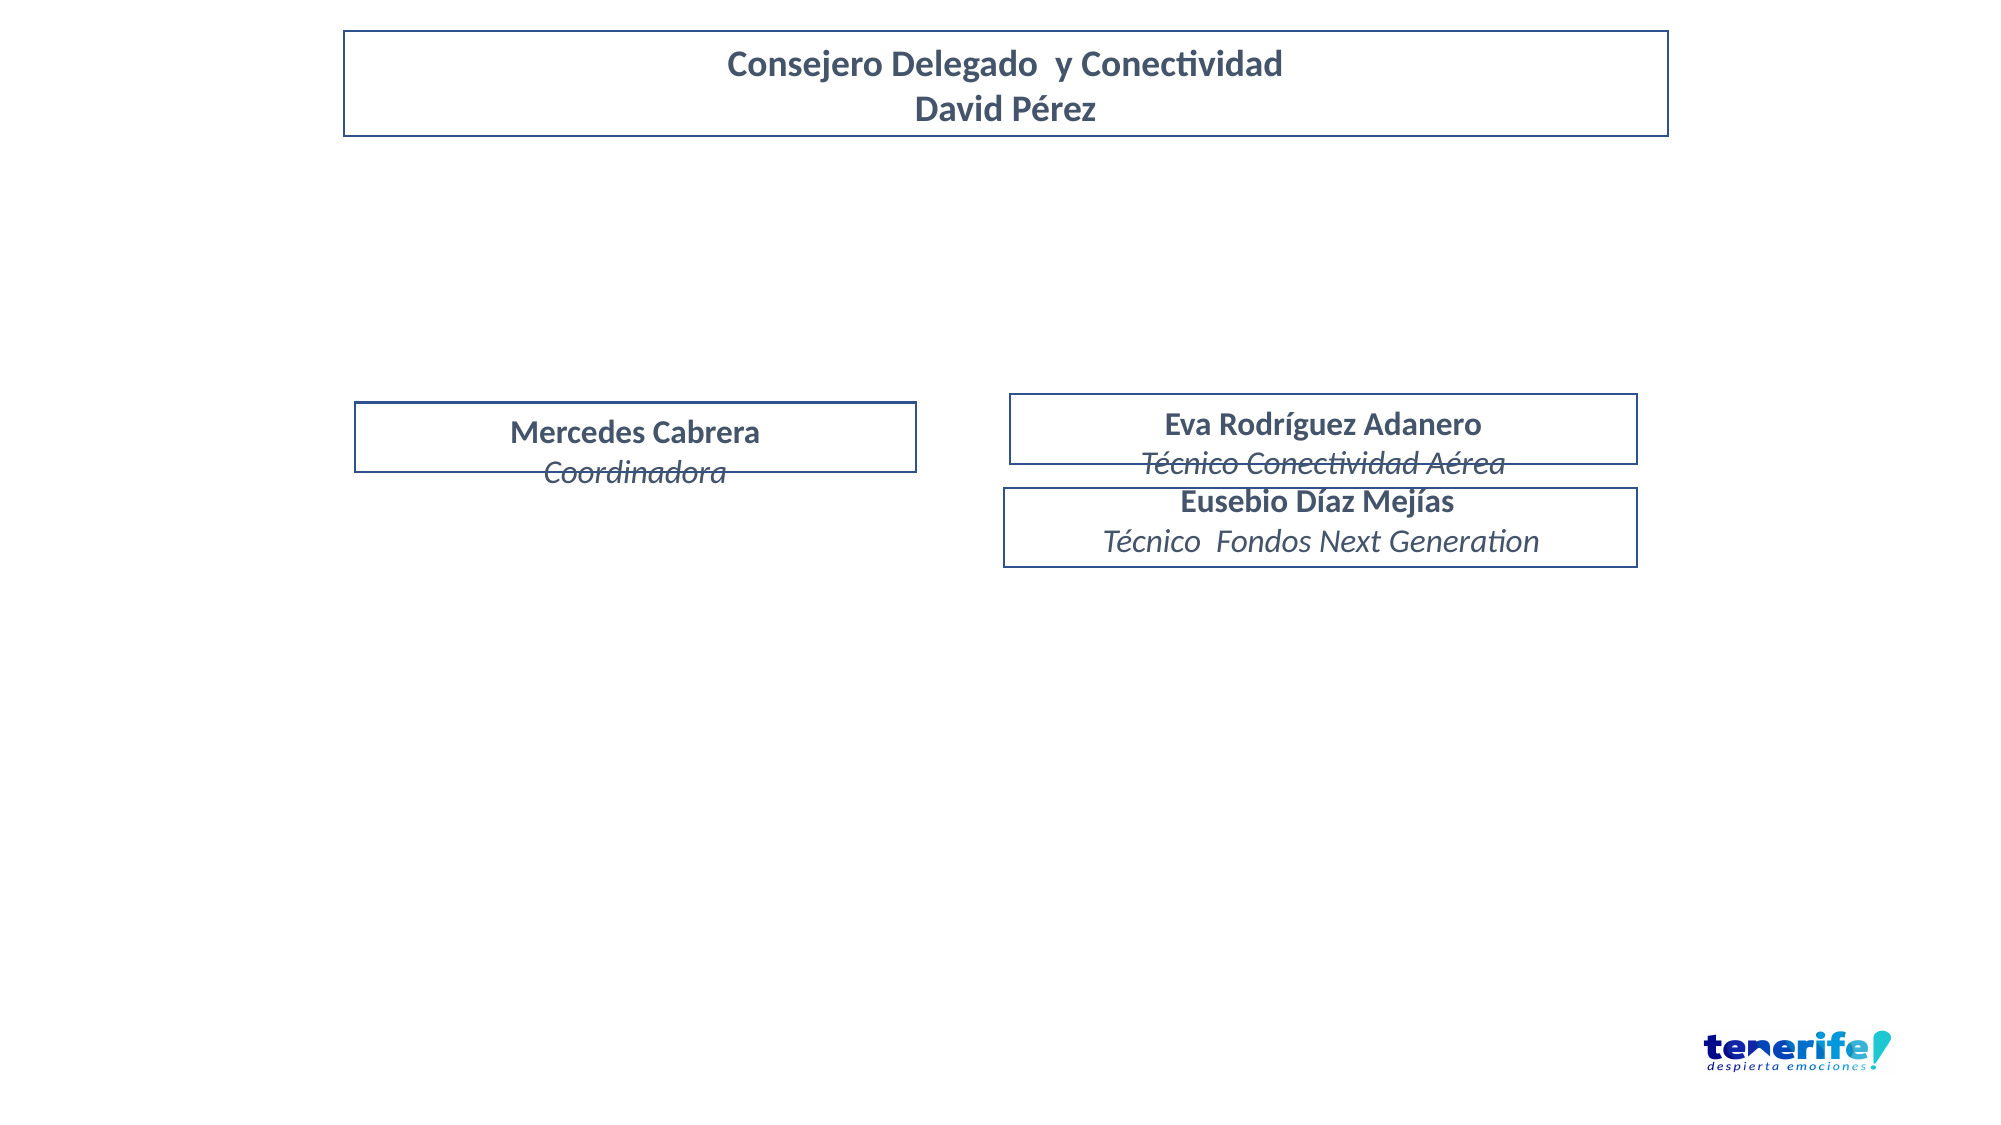

Consejero Delegado y Conectividad
David Pérez
Eva Rodríguez Adanero
Técnico Conectividad Aérea
Mercedes Cabrera
Coordinadora
Eusebio Díaz Mejías
 Técnico Fondos Next Generation